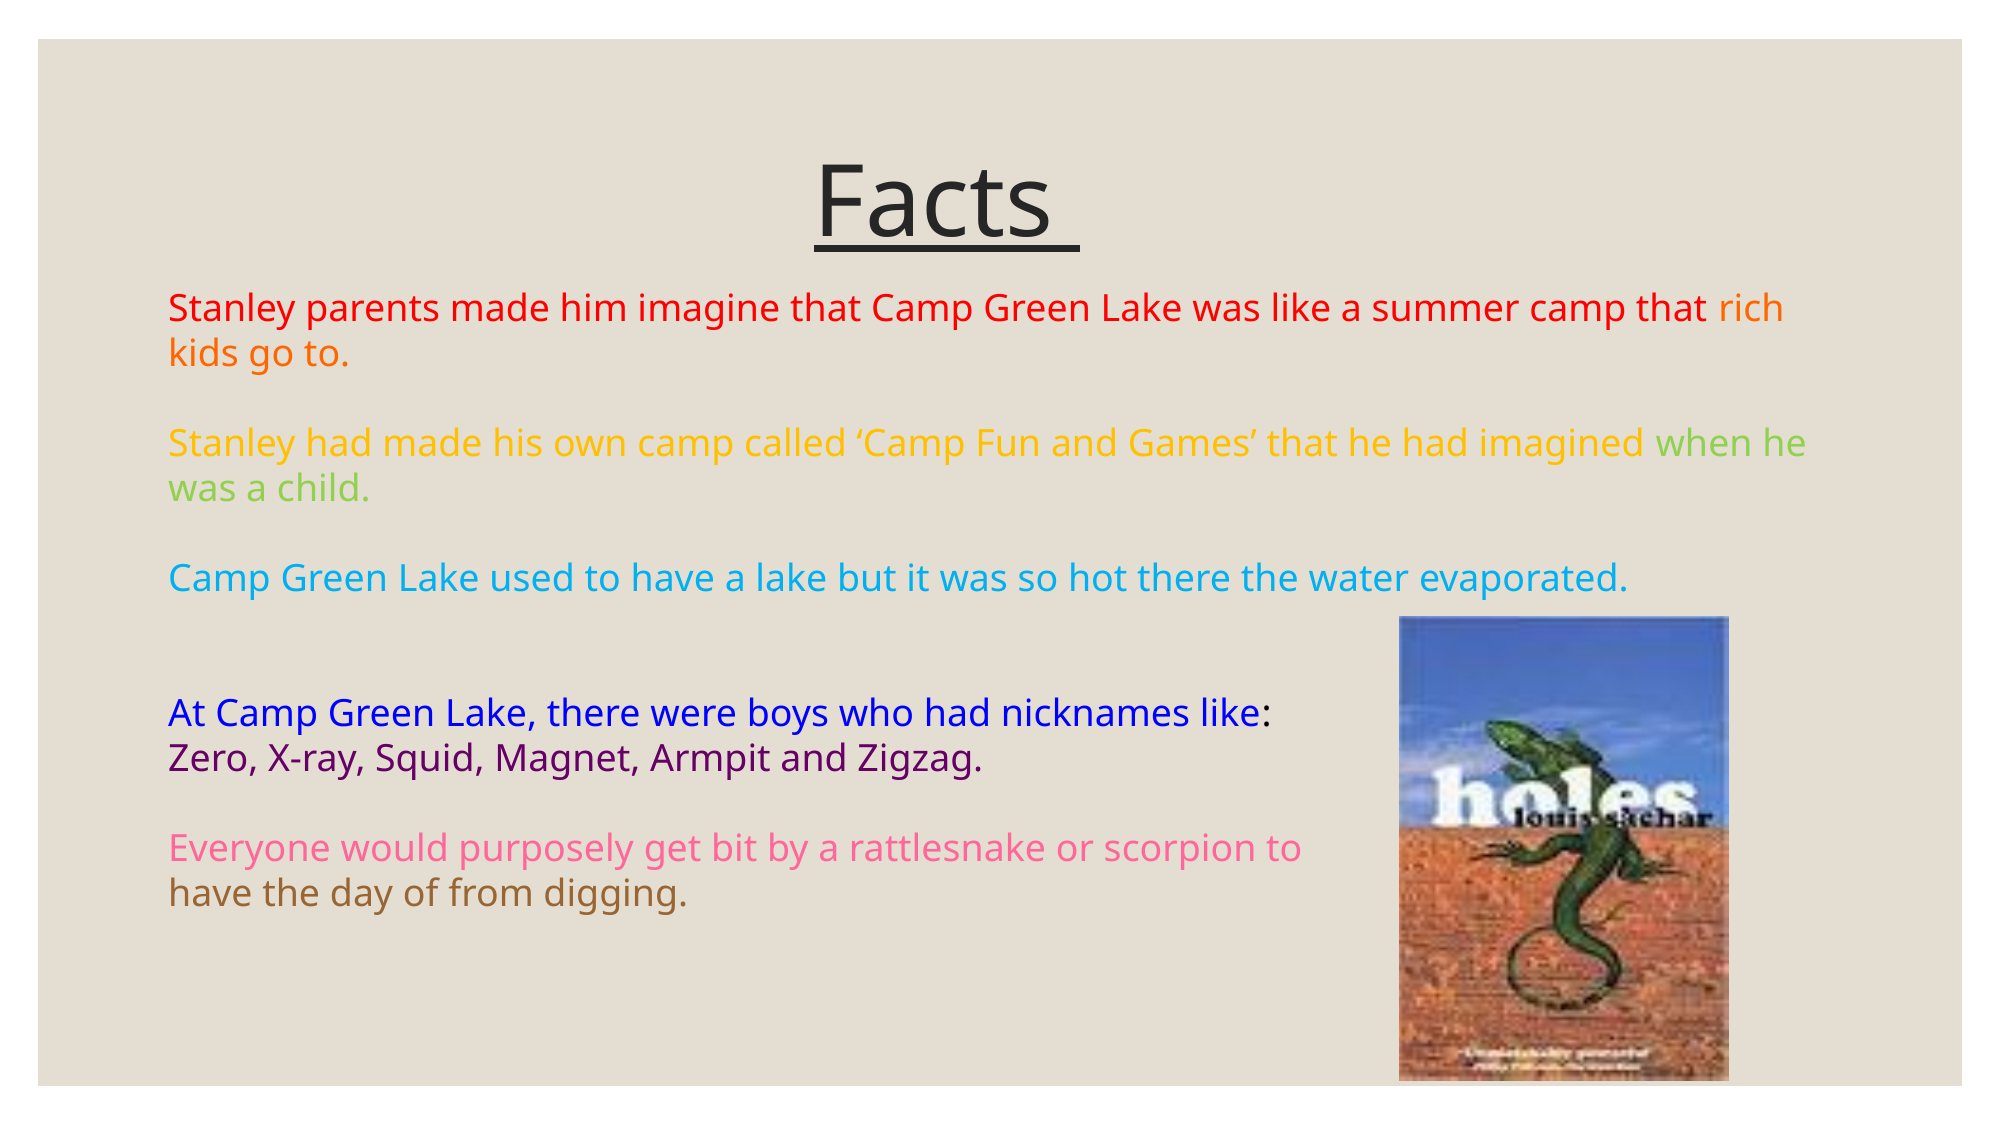

# Facts
Stanley parents made him imagine that Camp Green Lake was like a summer camp that rich kids go to.
Stanley had made his own camp called ‘Camp Fun and Games’ that he had imagined when he was a child.
Camp Green Lake used to have a lake but it was so hot there the water evaporated.
At Camp Green Lake, there were boys who had nicknames like:
Zero, X-ray, Squid, Magnet, Armpit and Zigzag.
Everyone would purposely get bit by a rattlesnake or scorpion to
have the day of from digging.